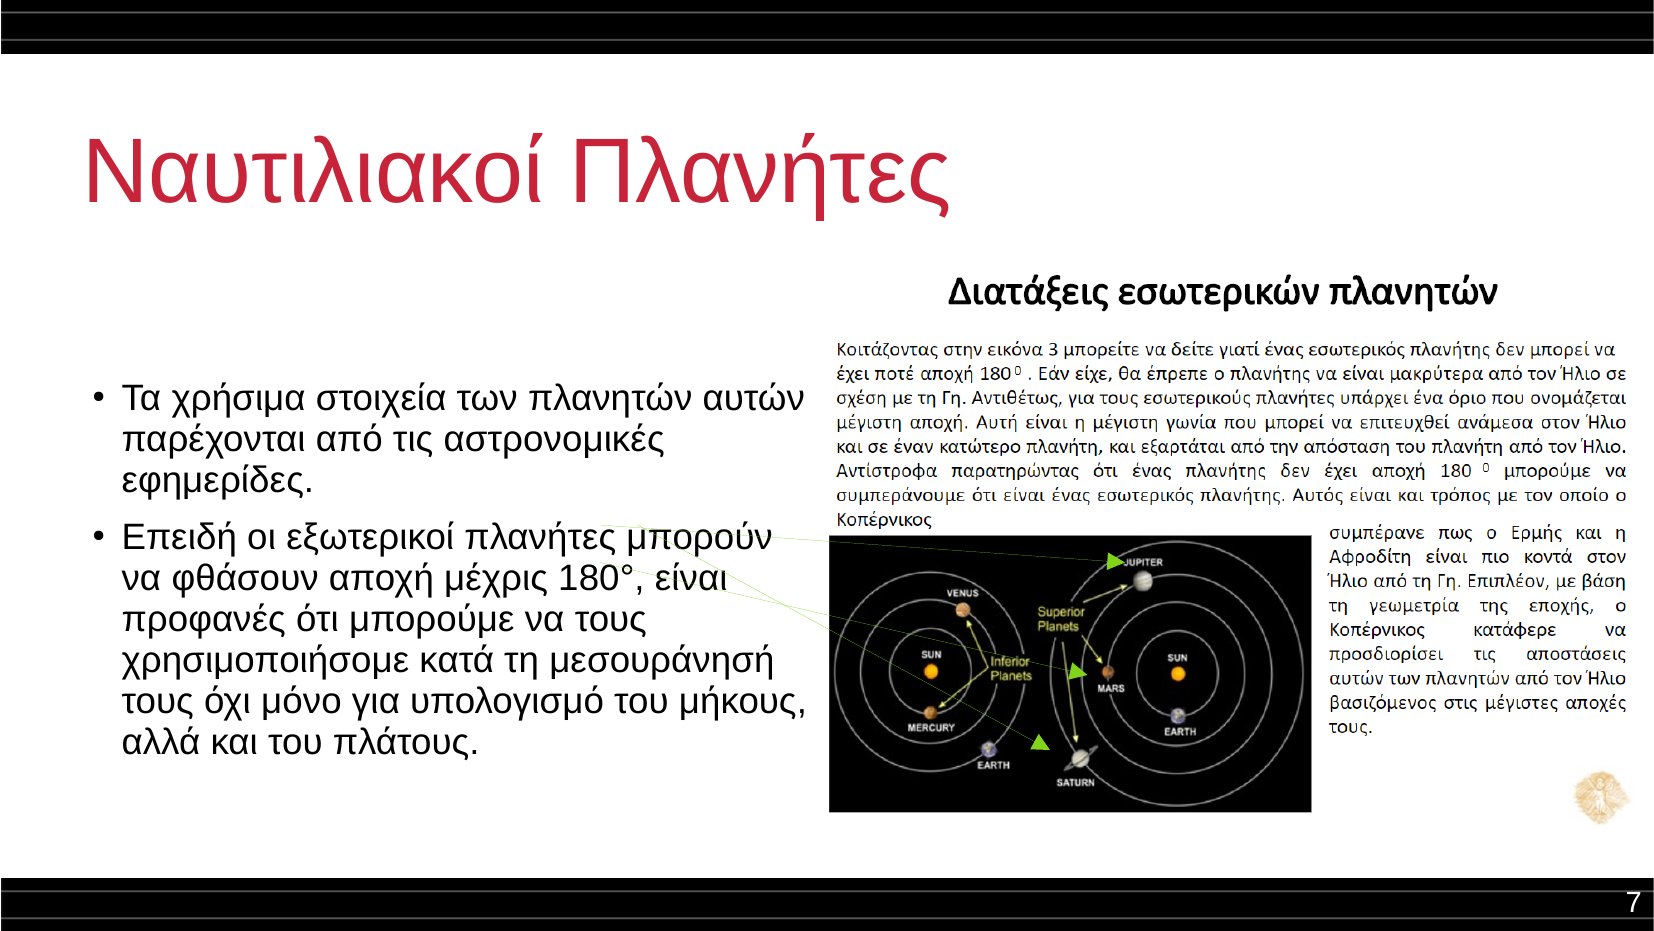

# Ναυτιλιακοί Πλανήτες
Τα χρήσιμα στοιχεία των πλανητών αυτών παρέχονται από τις αστρονομικές εφημερίδες.
Επειδή οι εξωτερικοί πλανήτες μπορούν να φθάσουν αποχή μέχρις 180°, είναι προφανές ότι μπορούμε να τους χρησιμοποιήσομε κατά τη μεσουράνησή τους όχι μόνο για υπολογισμό του μήκους, αλλά και του πλάτους.